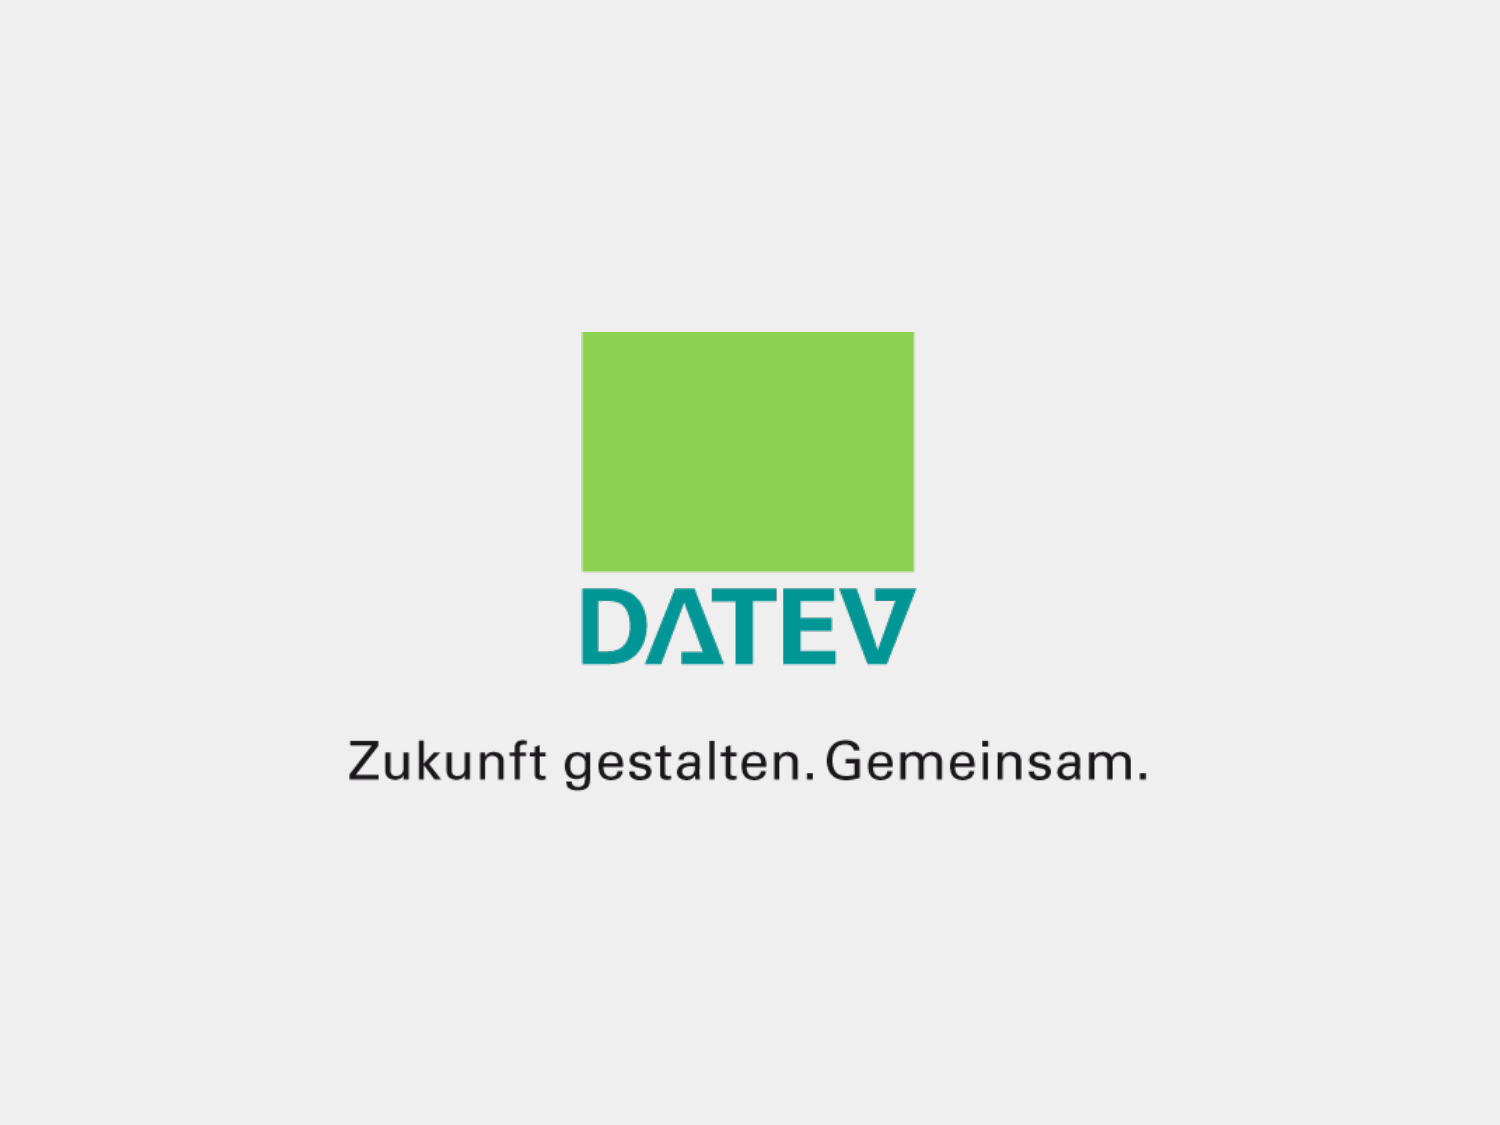

A. Schulze / MK5 / Milter
42